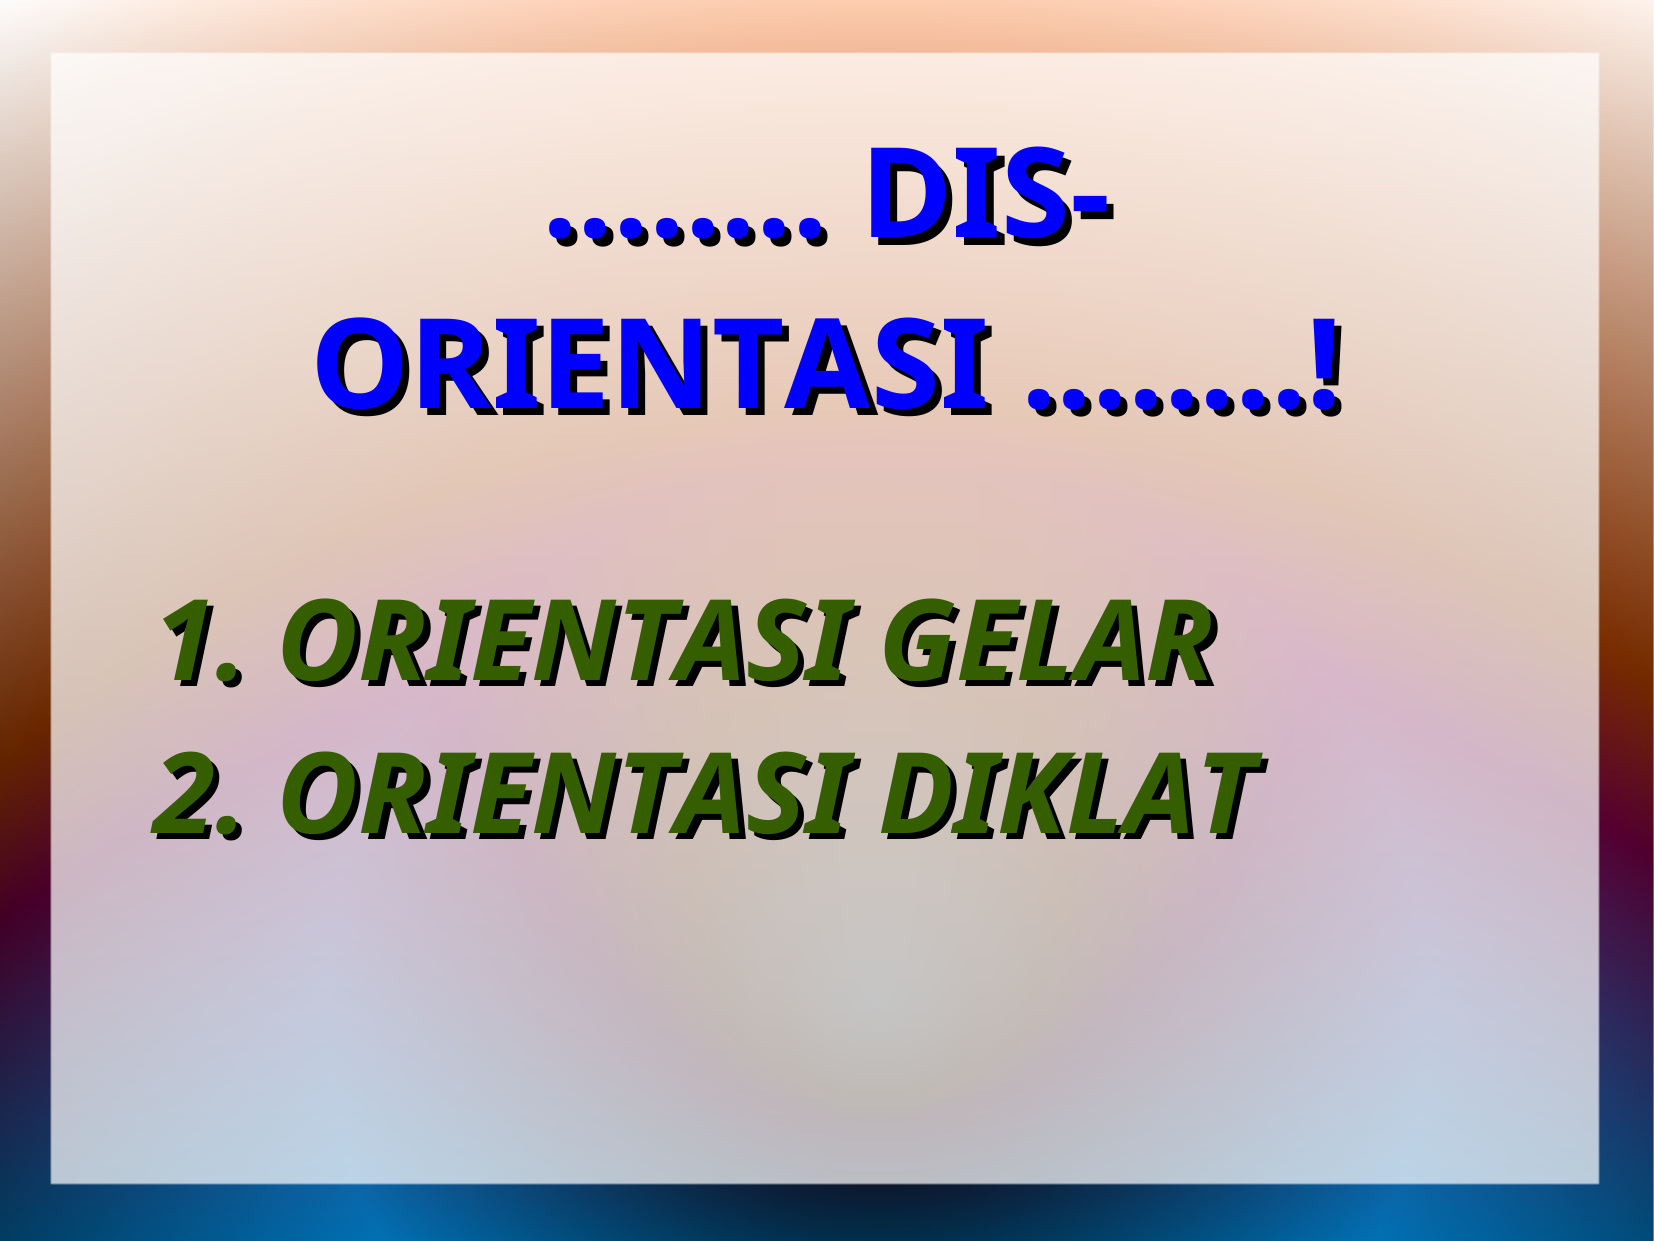

# ........ DIS-ORIENTASI ........!
1. ORIENTASI GELAR
2. ORIENTASI DIKLAT